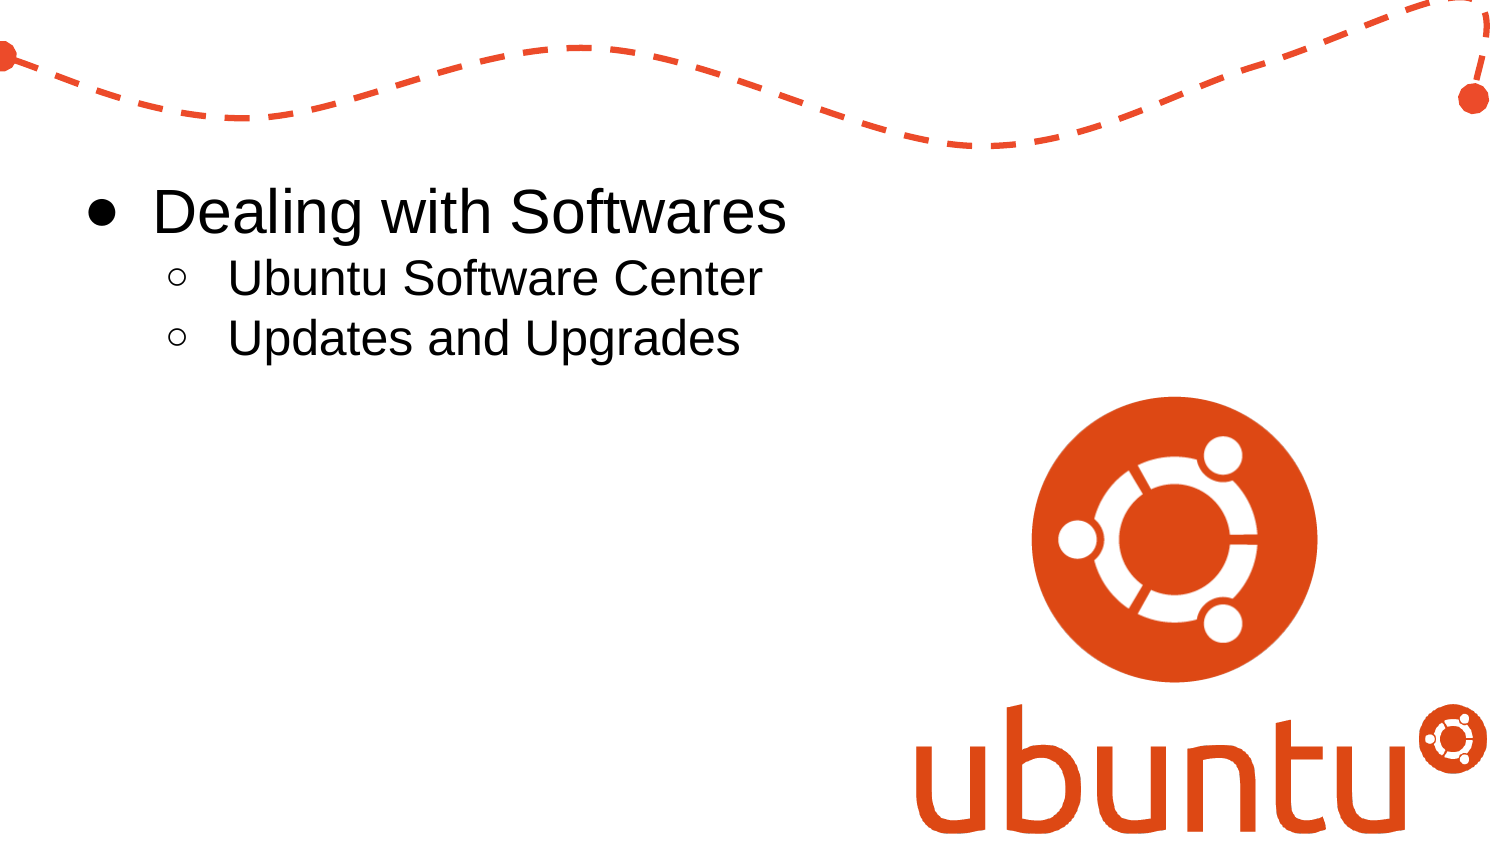

# Dealing with Softwares
Ubuntu Software Center
Updates and Upgrades